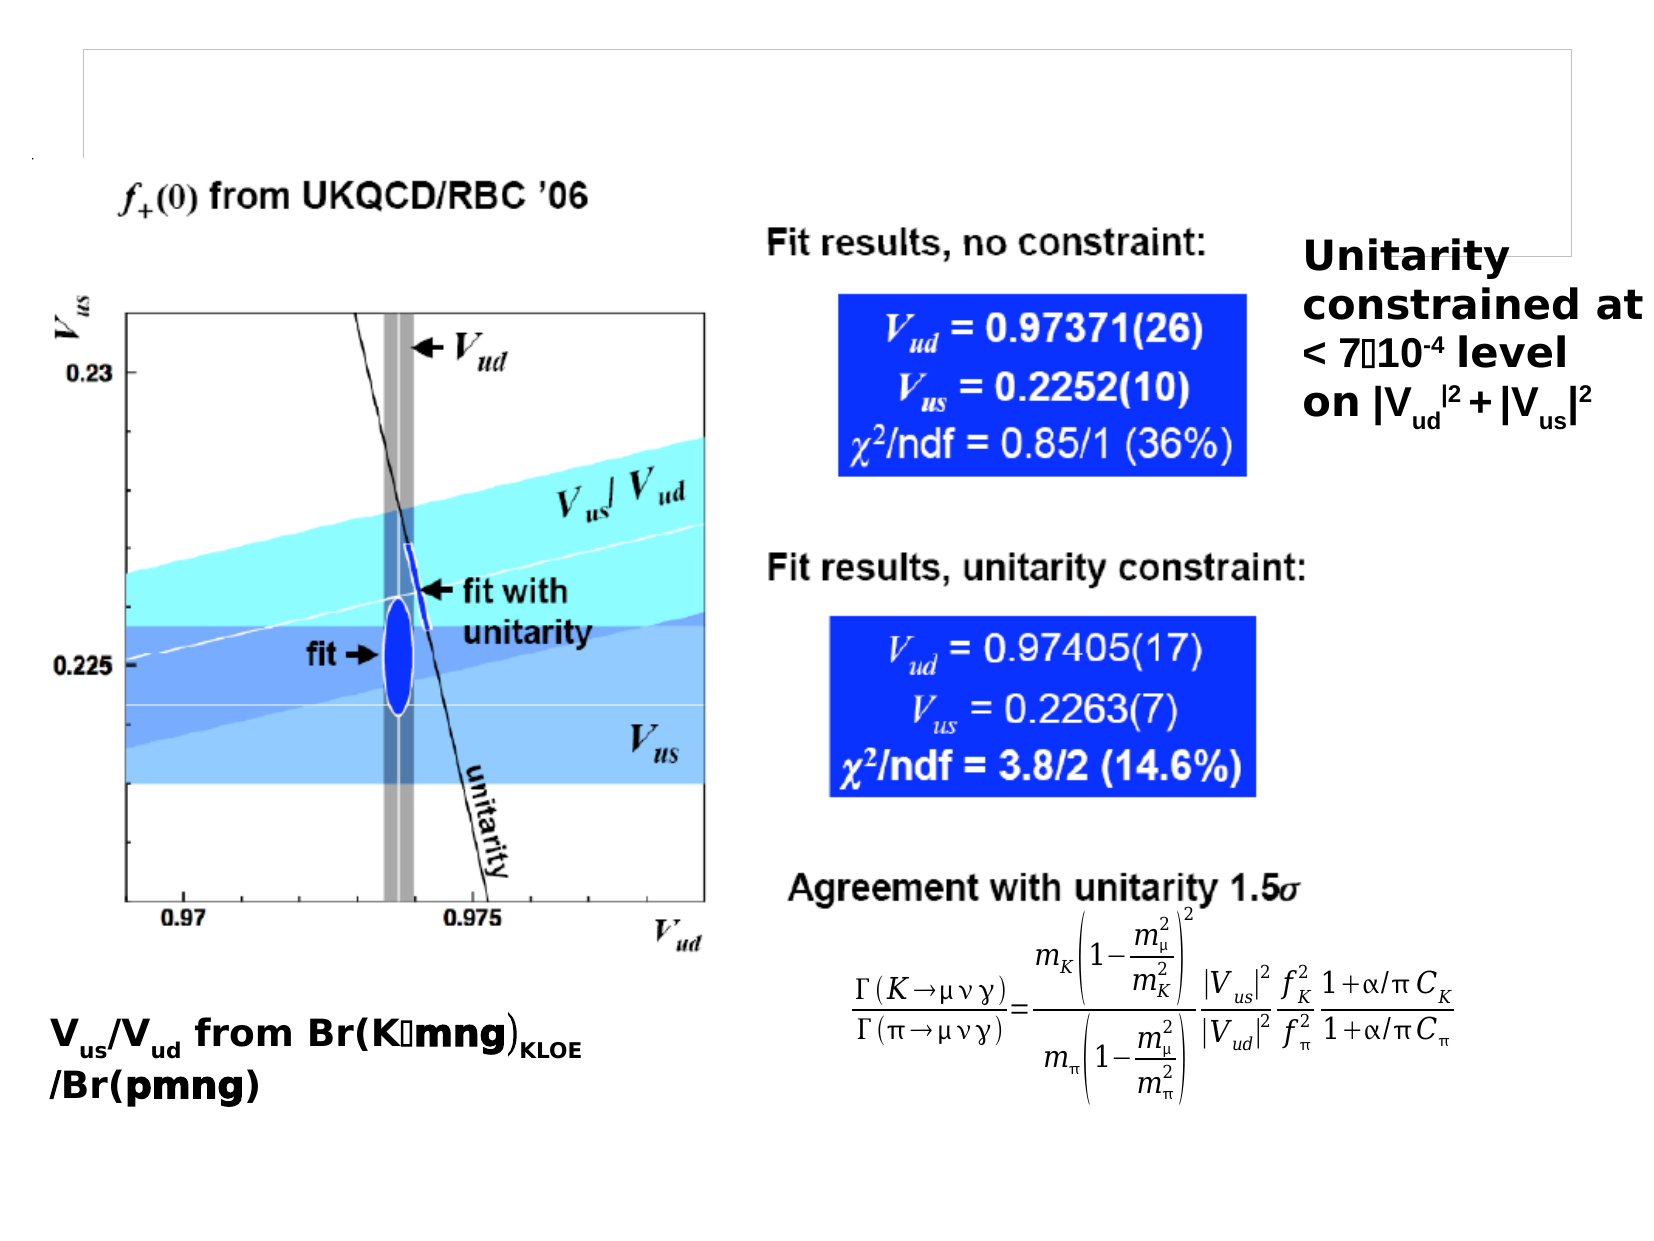

Unitarity constrained at
< 710-4 level
on |Vud|2 + |Vus|2
Vus/Vud from Br(Kmng)KLOE /Br(pmng)